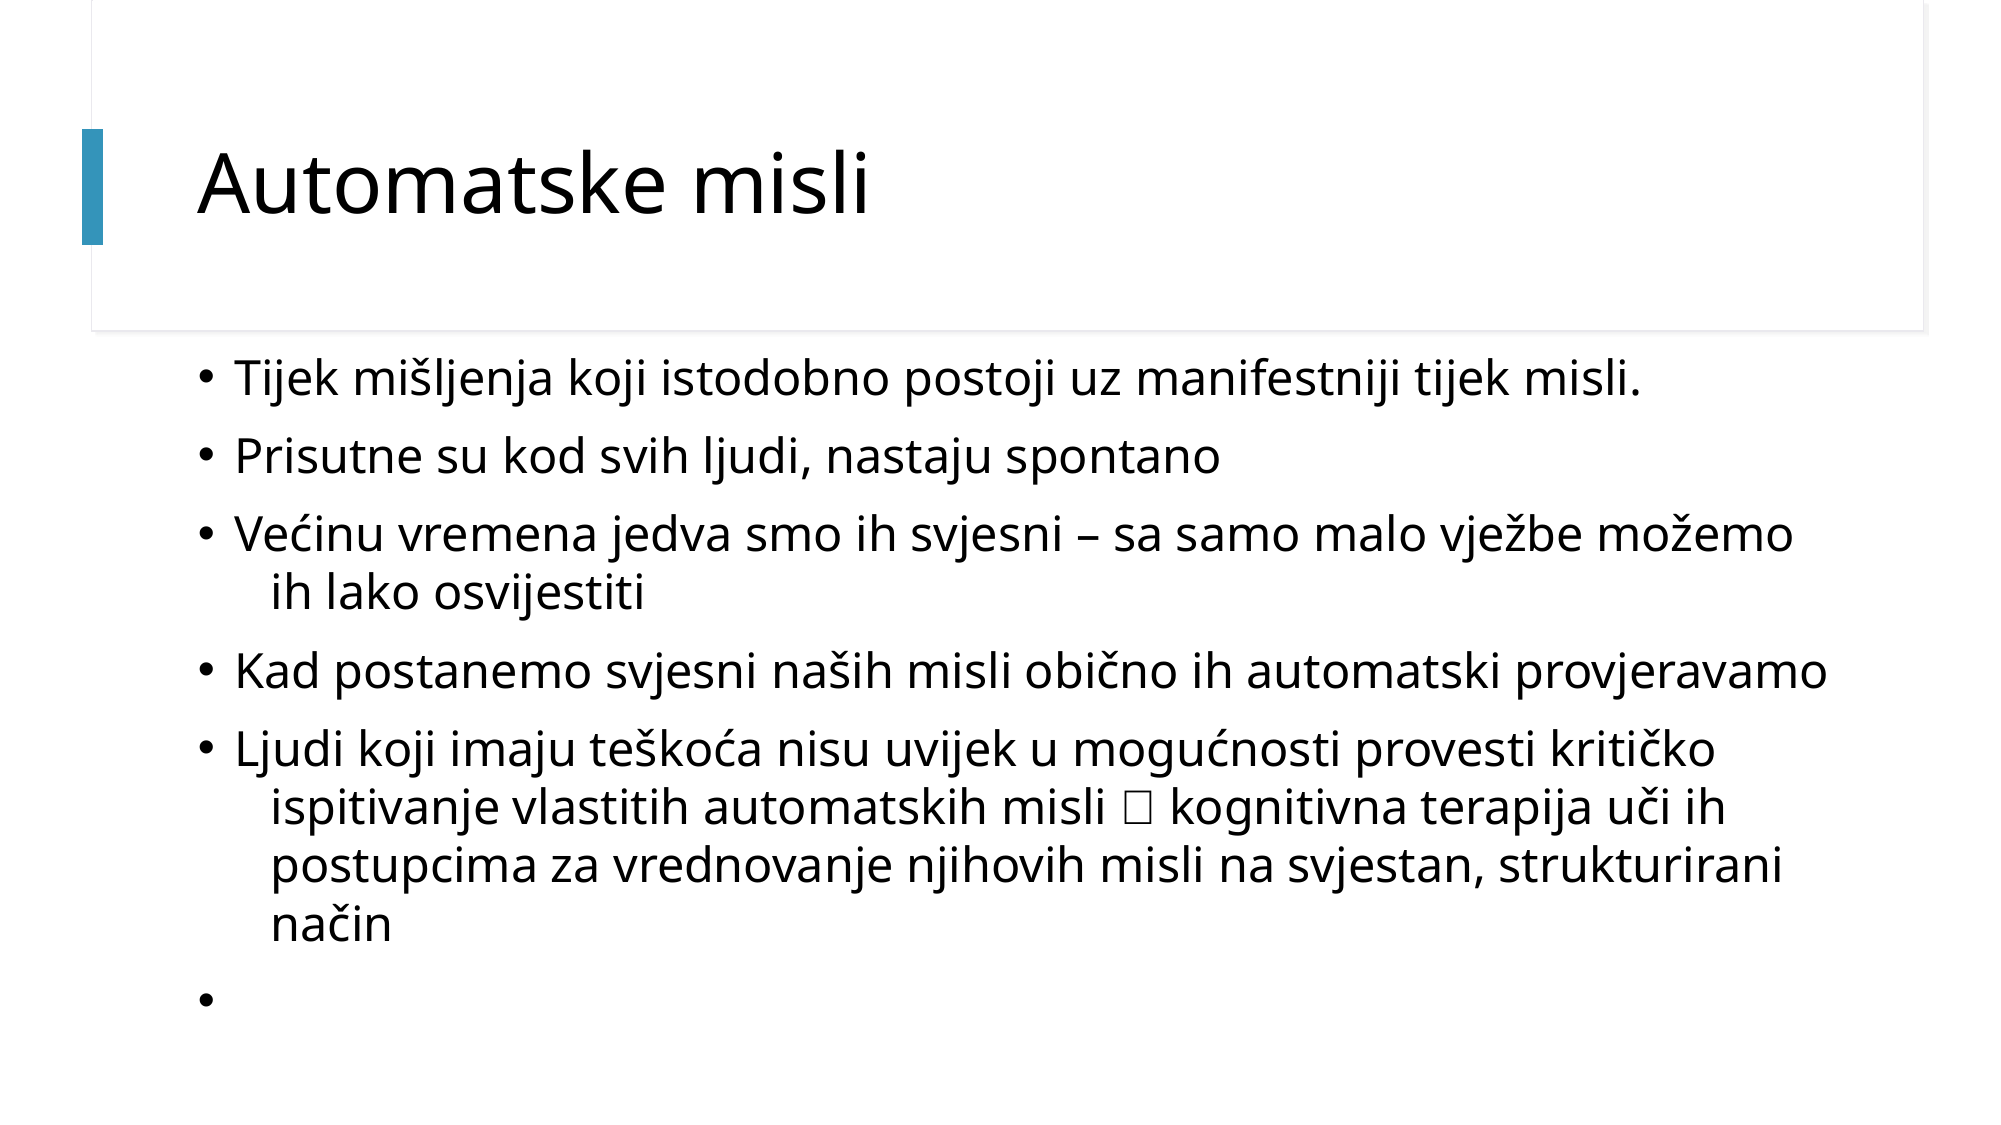

# Automatske misli
Tijek mišljenja koji istodobno postoji uz manifestniji tijek misli.
Prisutne su kod svih ljudi, nastaju spontano
Većinu vremena jedva smo ih svjesni – sa samo malo vježbe možemo ih lako osvijestiti
Kad postanemo svjesni naših misli obično ih automatski provjeravamo
Ljudi koji imaju teškoća nisu uvijek u mogućnosti provesti kritičko ispitivanje vlastitih automatskih misli  kognitivna terapija uči ih postupcima za vrednovanje njihovih misli na svjestan, strukturirani način